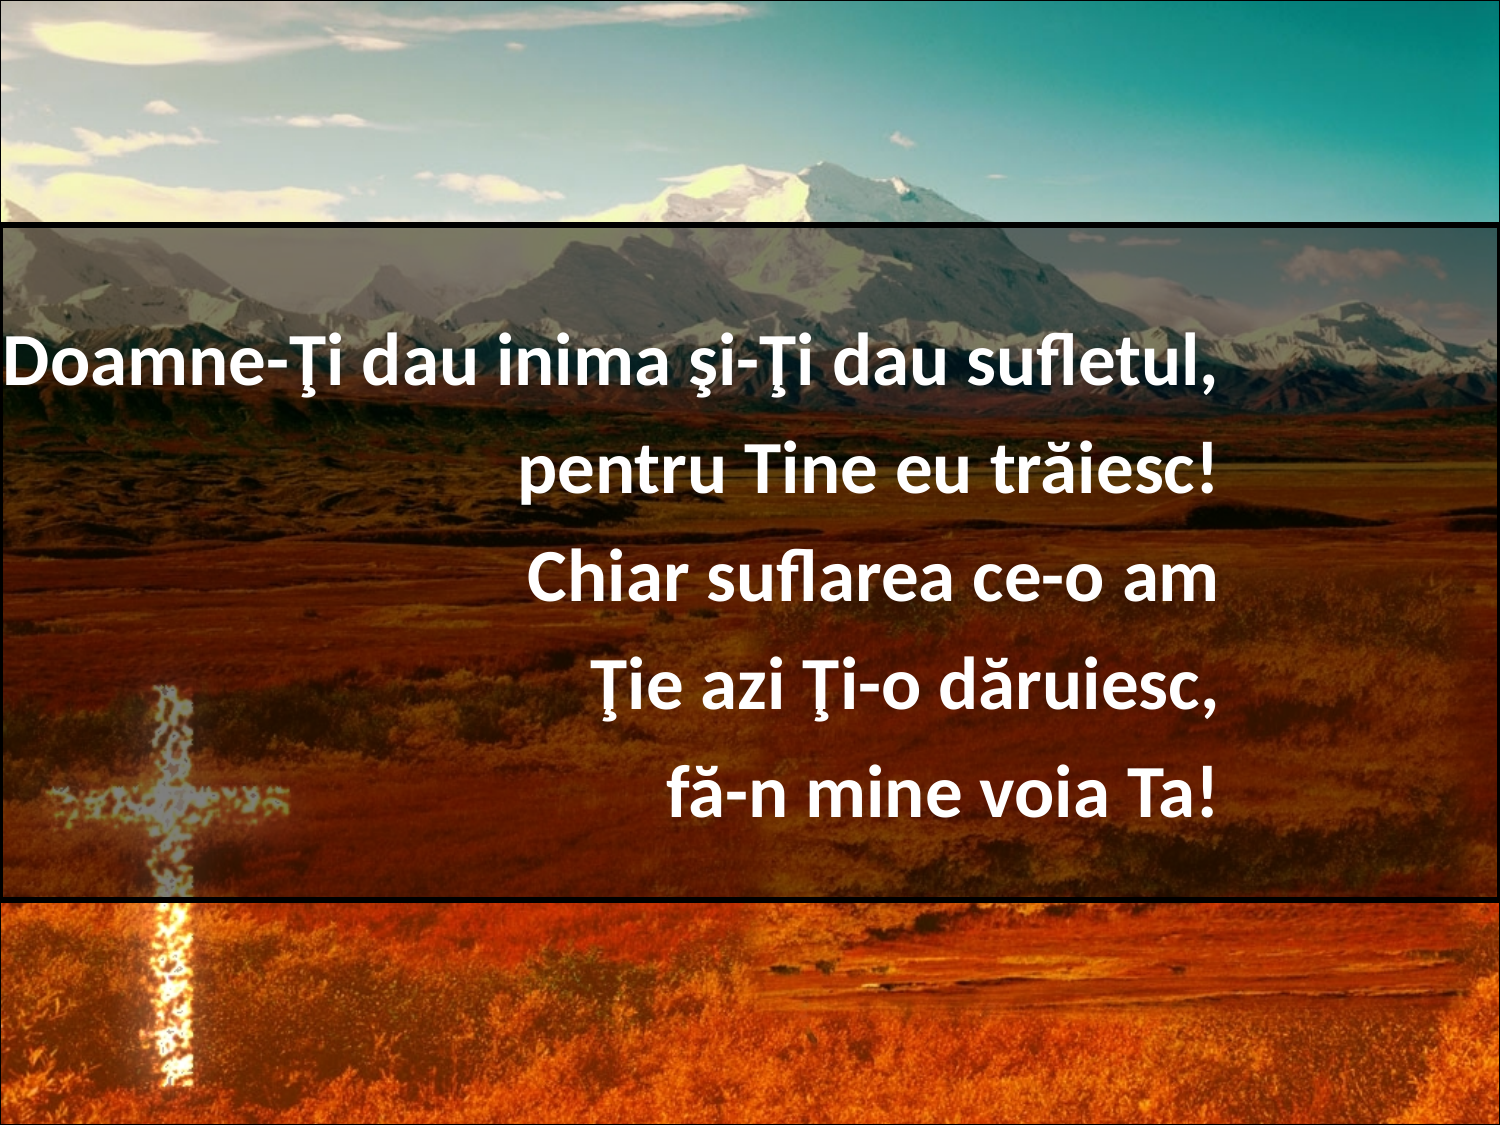

Doamne-Ţi dau inima şi-Ţi dau sufletul,
pentru Tine eu trăiesc!
Chiar suflarea ce-o am
Ţie azi Ţi-o dăruiesc,
fă-n mine voia Ta!